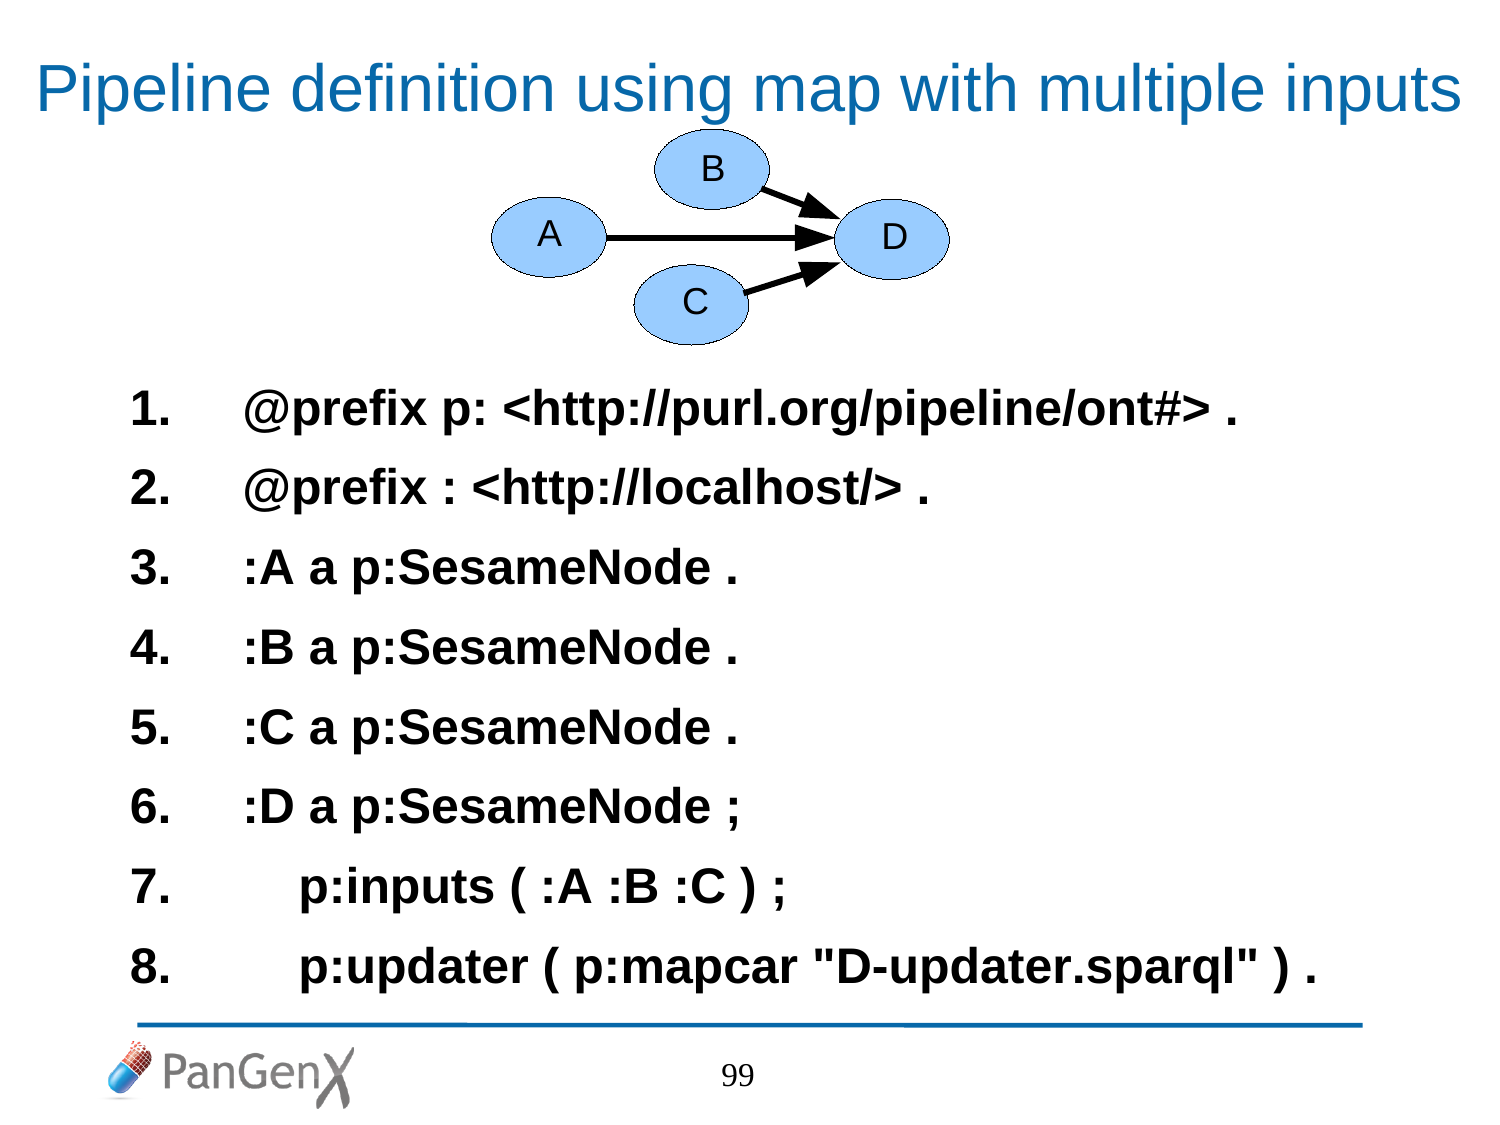

# Pipeline definition using map with multiple inputs
B
A
D
C
 @prefix p: <http://purl.org/pipeline/ont#> .
 @prefix : <http://localhost/> .
 :A a p:SesameNode .
 :B a p:SesameNode .
 :C a p:SesameNode .
 :D a p:SesameNode ;
 p:inputs ( :A :B :C ) ;
 p:updater ( p:mapcar "D-updater.sparql" ) .
99